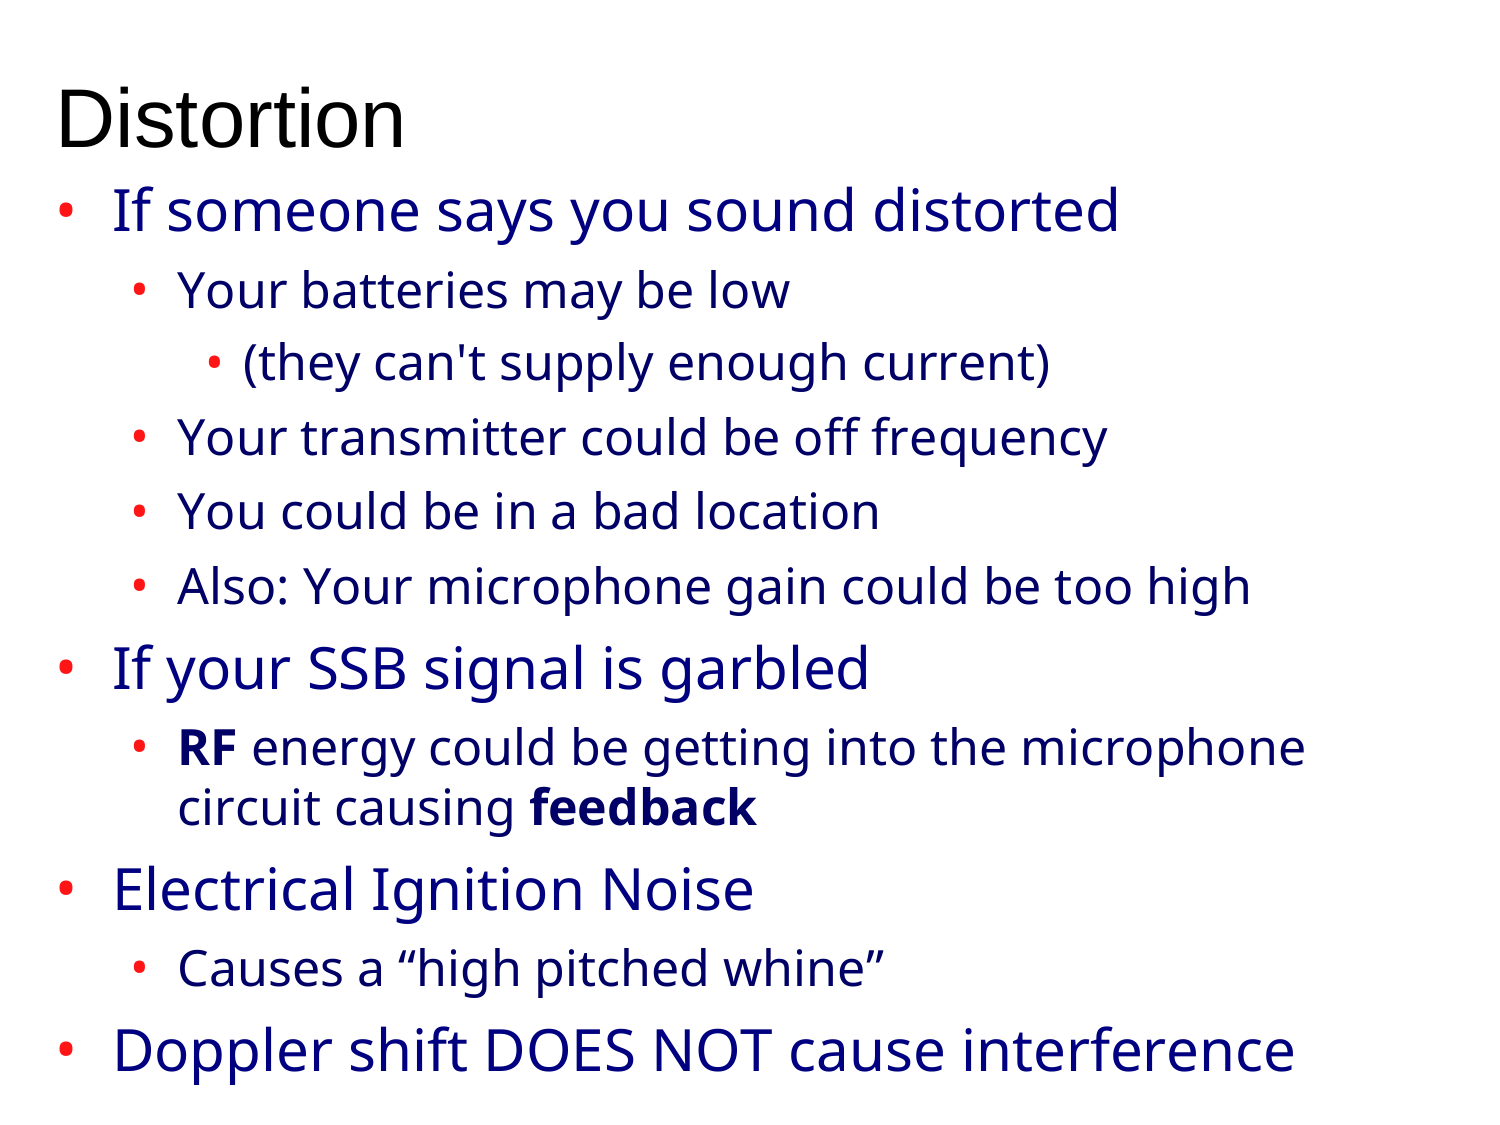

# Distortion
If someone says you sound distorted
Your batteries may be low
(they can't supply enough current)
Your transmitter could be off frequency
You could be in a bad location
Also: Your microphone gain could be too high
If your SSB signal is garbled
RF energy could be getting into the microphone circuit causing feedback
Electrical Ignition Noise
Causes a “high pitched whine”
Doppler shift DOES NOT cause interference